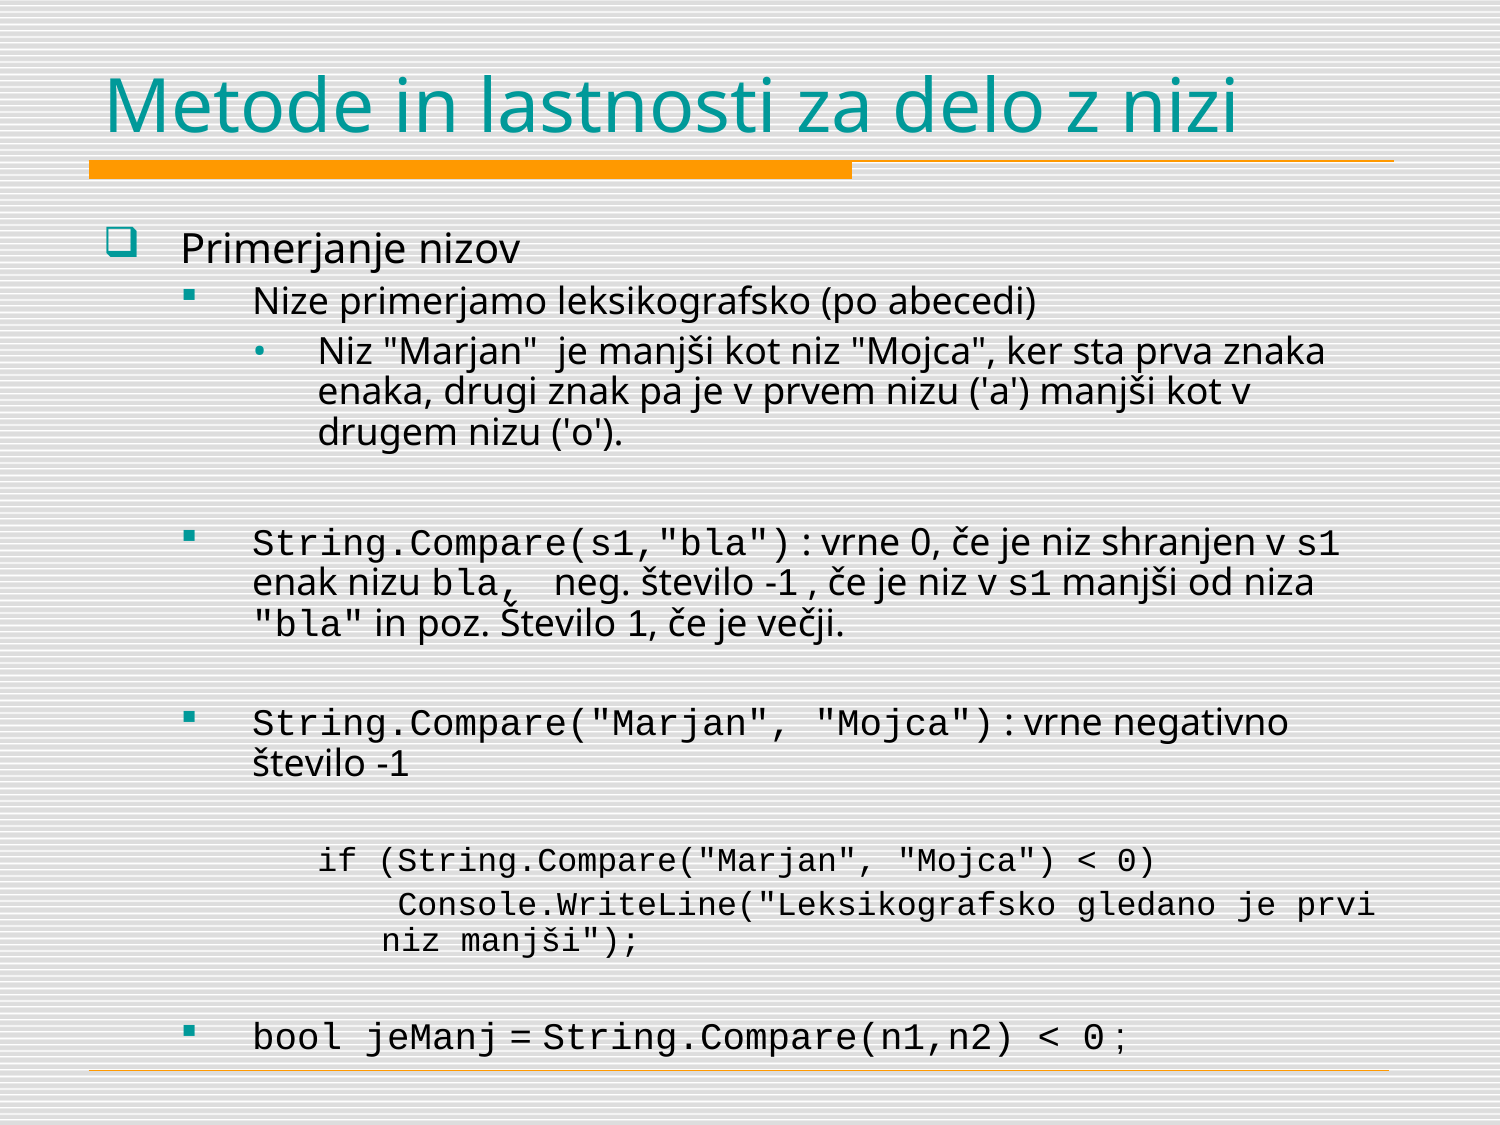

# Metode in lastnosti za delo z nizi
Primerjanje nizov
Nize primerjamo leksikografsko (po abecedi)
Niz "Marjan" je manjši kot niz "Mojca", ker sta prva znaka enaka, drugi znak pa je v prvem nizu ('a') manjši kot v drugem nizu ('o').
String.Compare(s1,"bla") : vrne 0, če je niz shranjen v s1 enak nizu bla, neg. število -1 , če je niz v s1 manjši od niza "bla" in poz. Število 1, če je večji.
String.Compare("Marjan", "Mojca") : vrne negativno število -1
if (String.Compare("Marjan", "Mojca") < 0)
 Console.WriteLine("Leksikografsko gledano je prvi niz manjši");
bool jeManj = String.Compare(n1,n2) < 0 ;